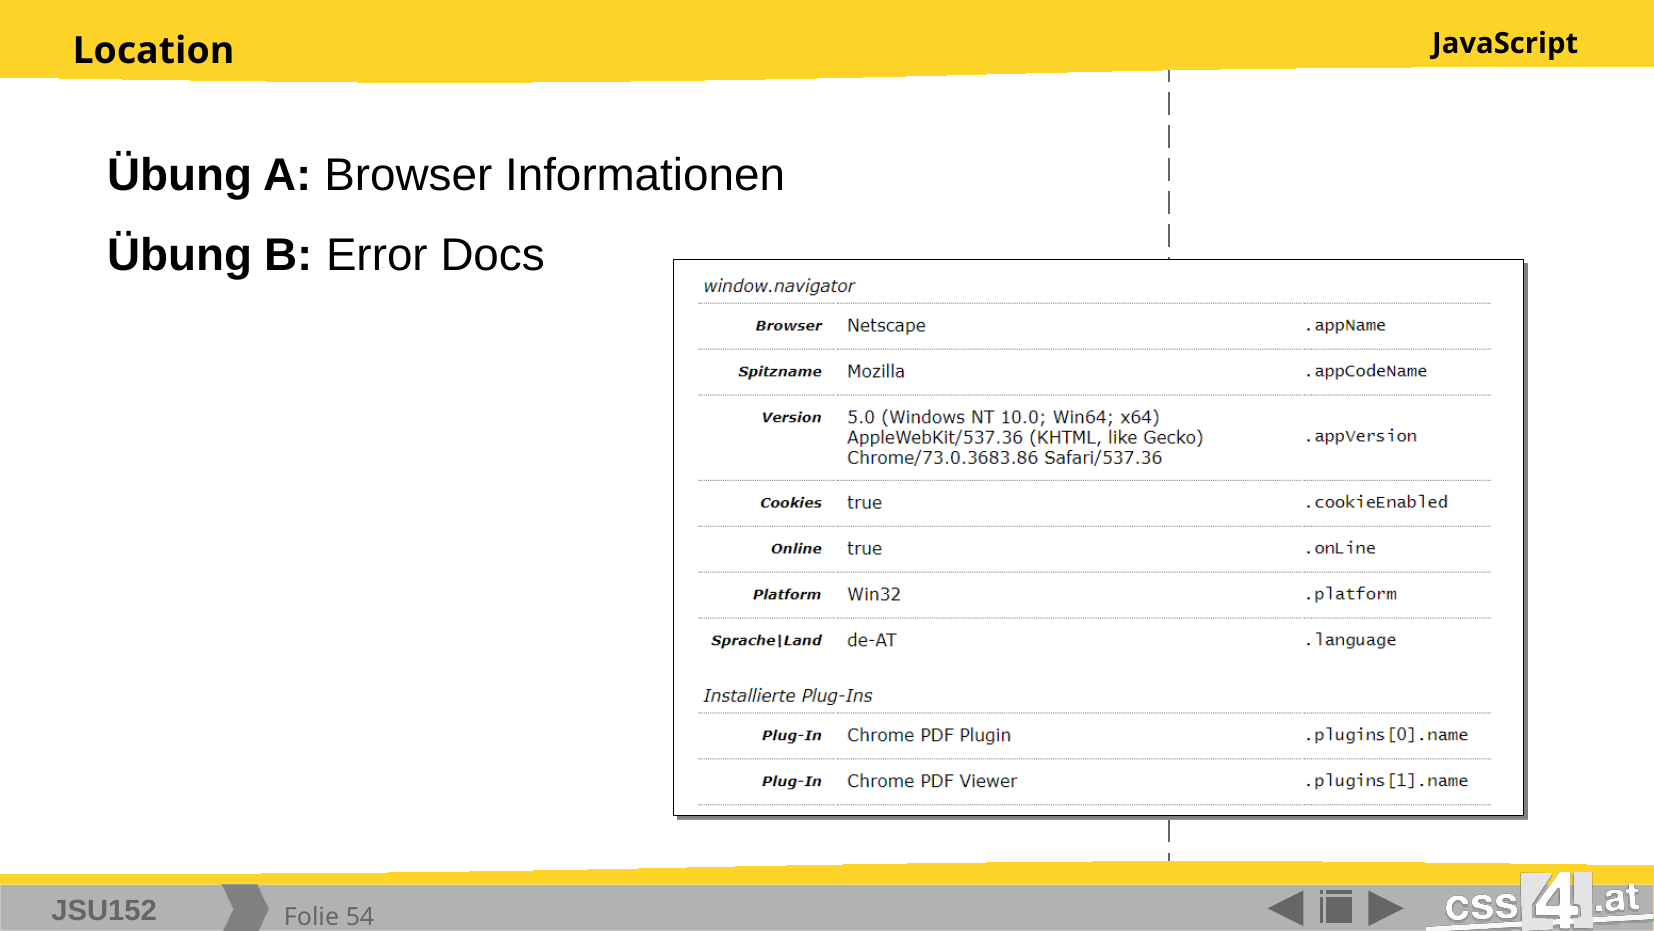

JavaScript
Location
Übung A: Browser Informationen
Übung B: Error Docs
JSU152
Folie